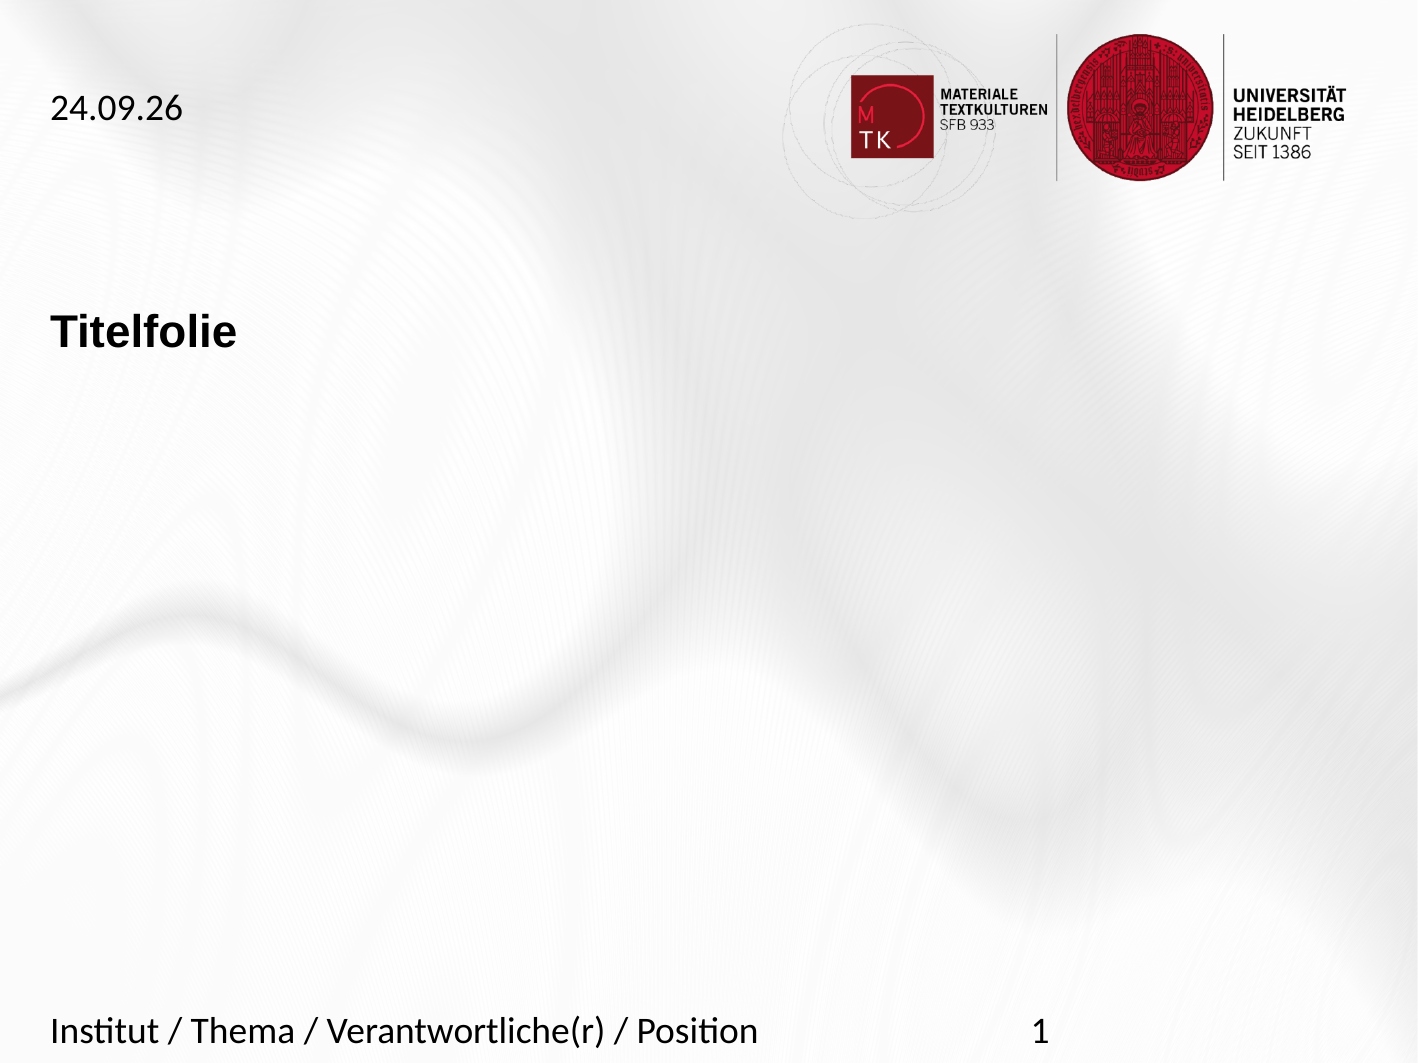

# Titelfolie
Institut / Thema / Verantwortliche(r) / Position